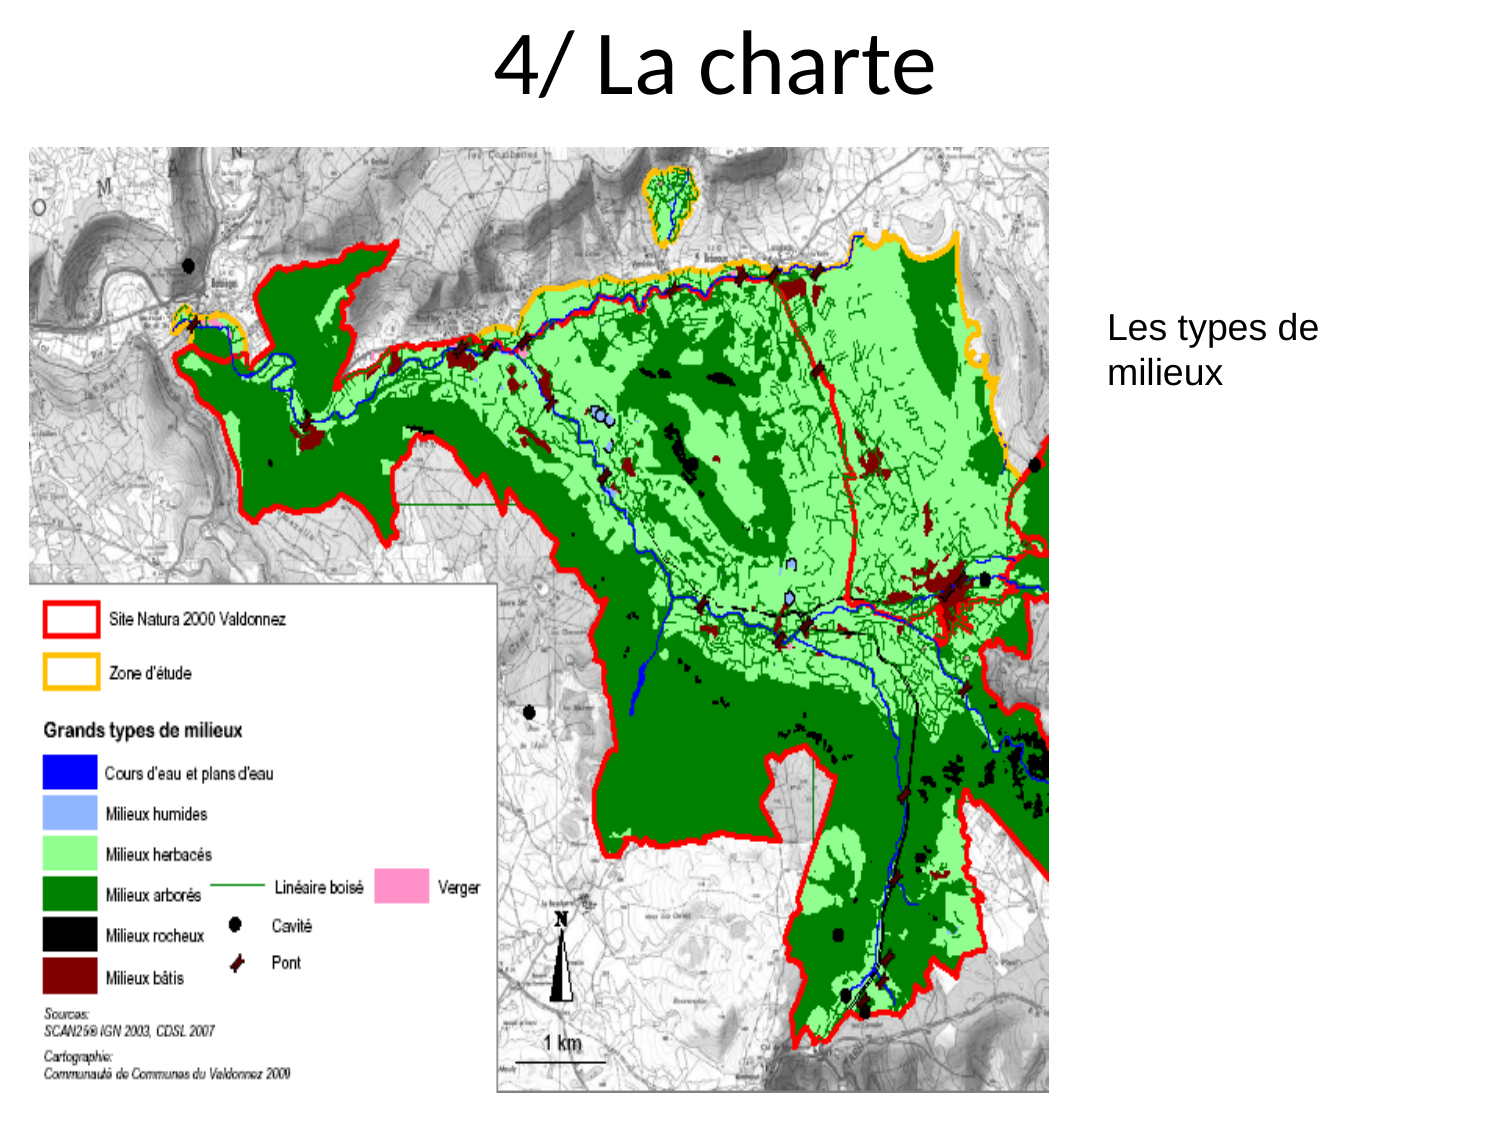

# 4/ La charte
Les types de
milieux